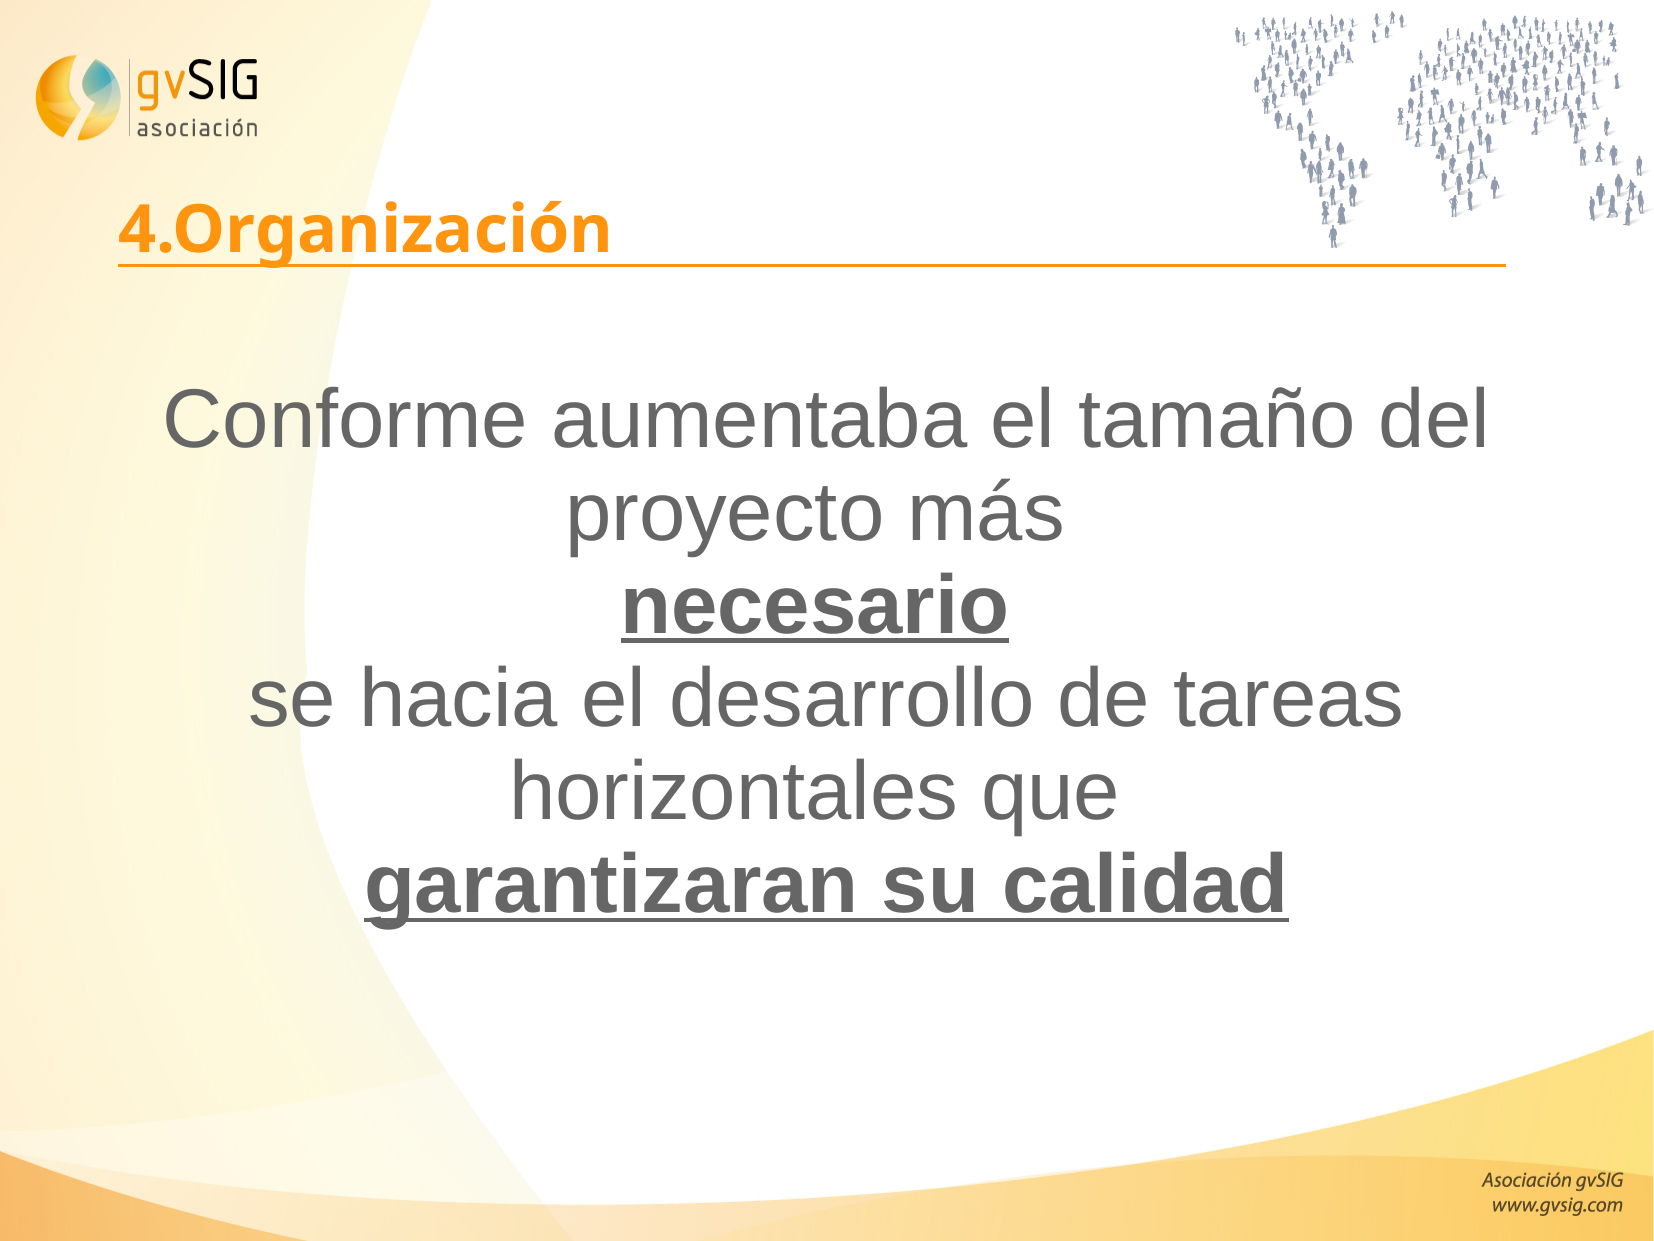

# 4.Organización
Conforme aumentaba el tamaño del proyecto más
necesario
se hacia el desarrollo de tareas horizontales que
garantizaran su calidad